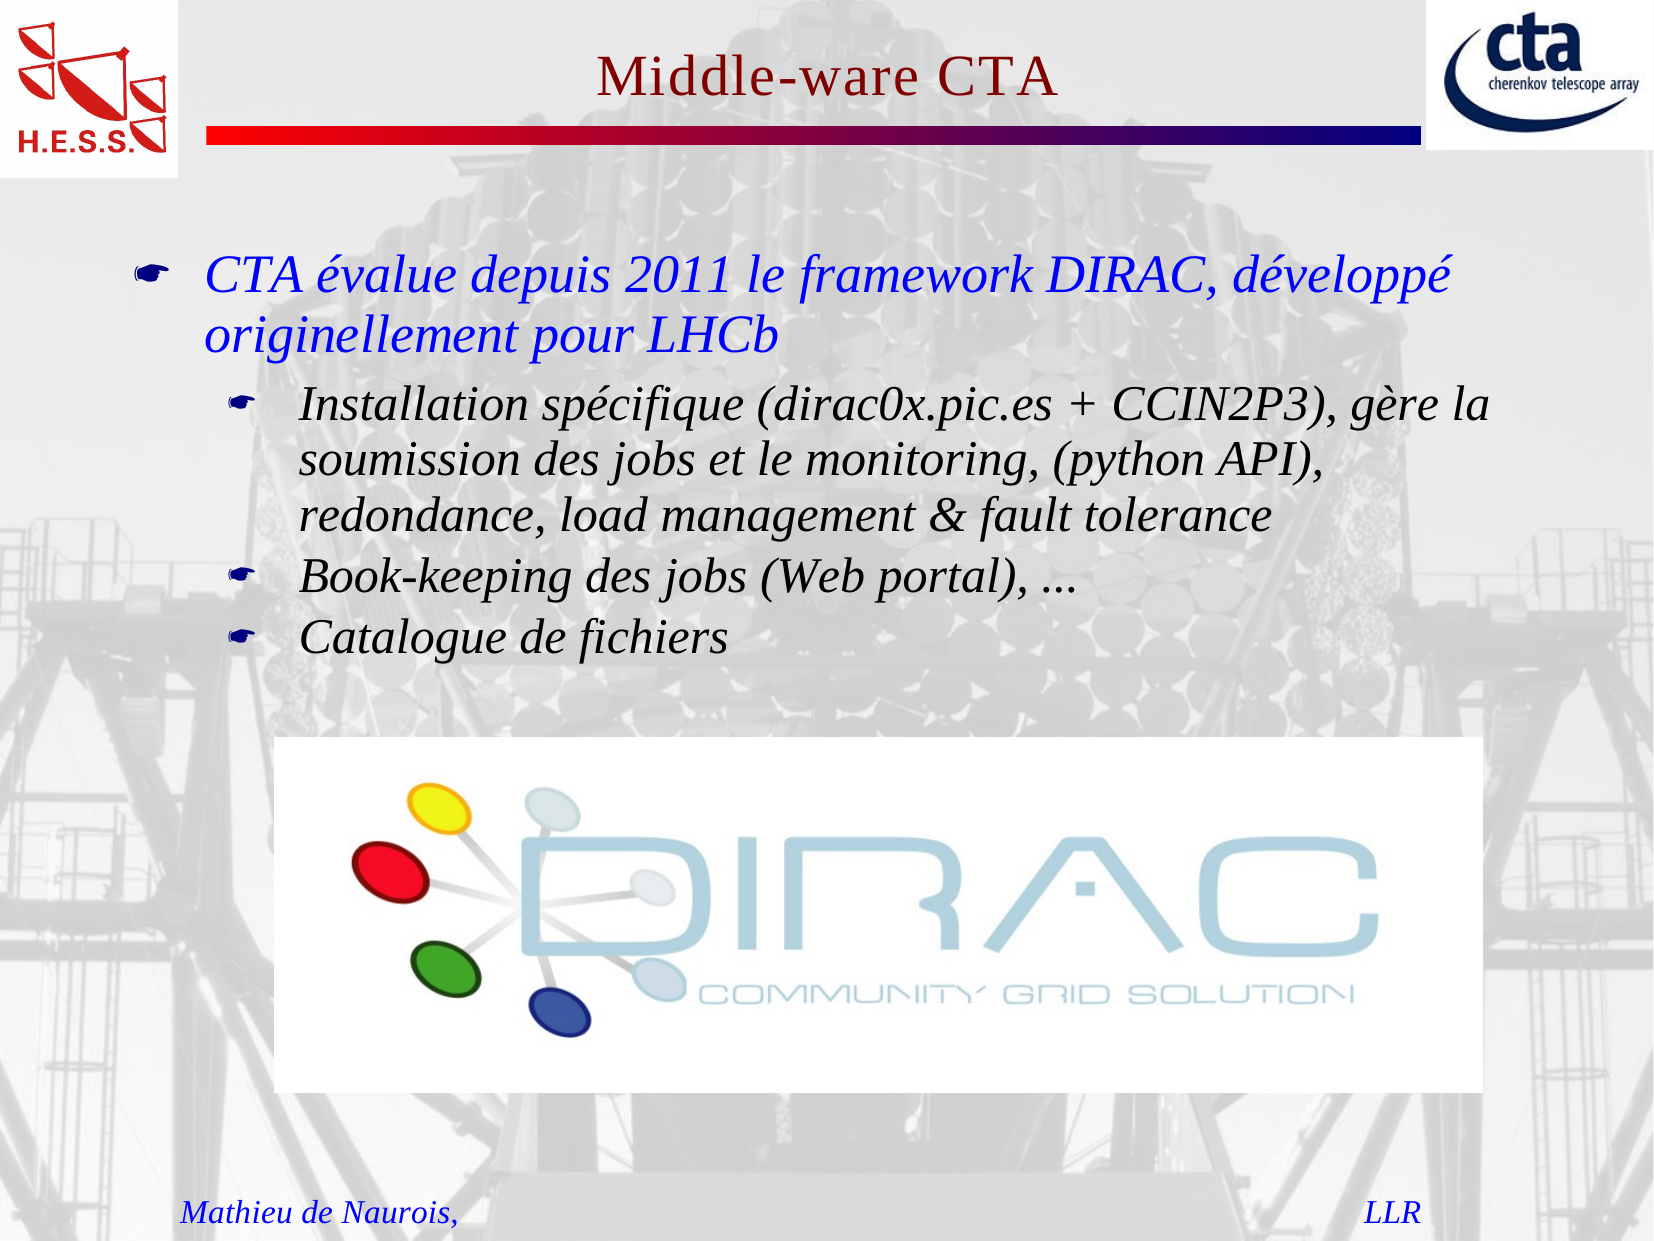

# Middle-ware CTA
CTA évalue depuis 2011 le framework DIRAC, développé originellement pour LHCb
Installation spécifique (dirac0x.pic.es + CCIN2P3), gère la soumission des jobs et le monitoring, (python API), redondance, load management & fault tolerance
Book-keeping des jobs (Web portal), ...
Catalogue de fichiers